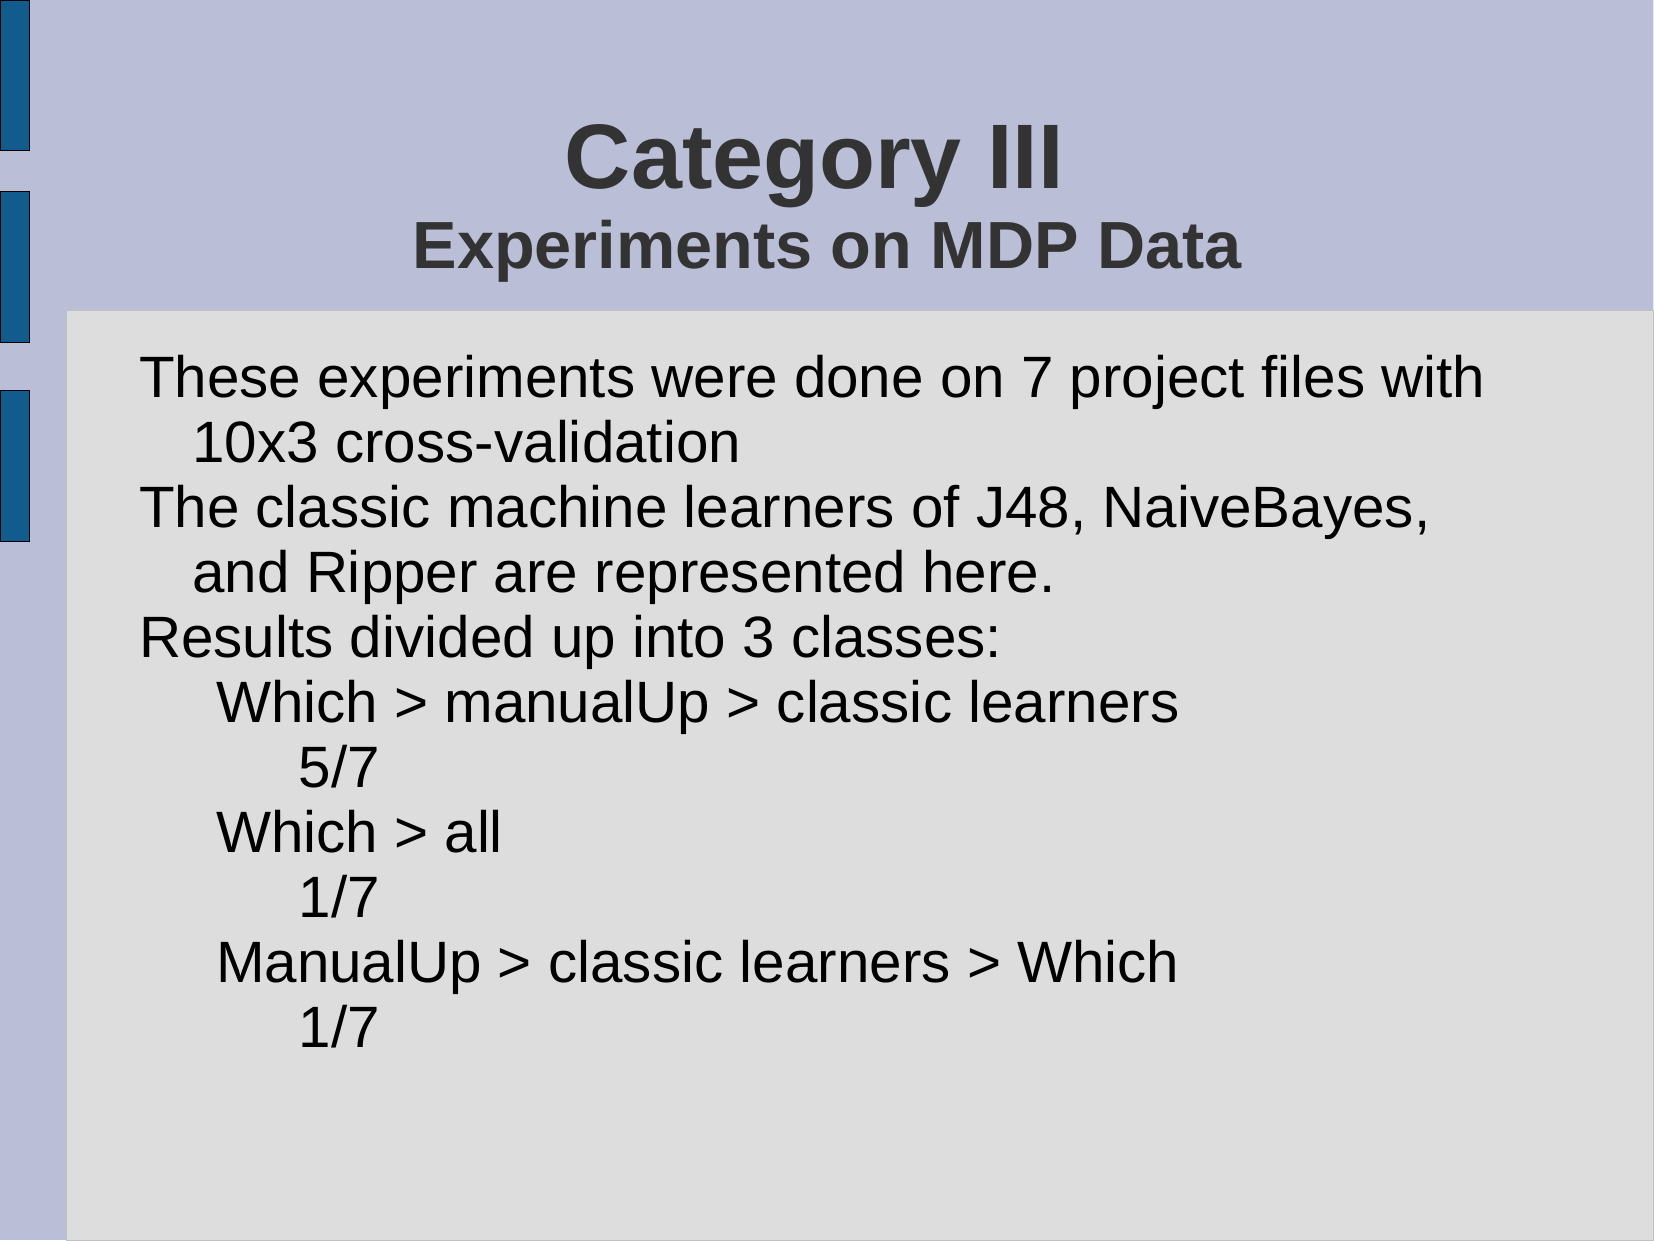

# Category III Experiments on MDP Data
These experiments were done on 7 project files with 10x3 cross-validation
The classic machine learners of J48, NaiveBayes, and Ripper are represented here.
Results divided up into 3 classes:
Which > manualUp > classic learners
5/7
Which > all
1/7
ManualUp > classic learners > Which
1/7